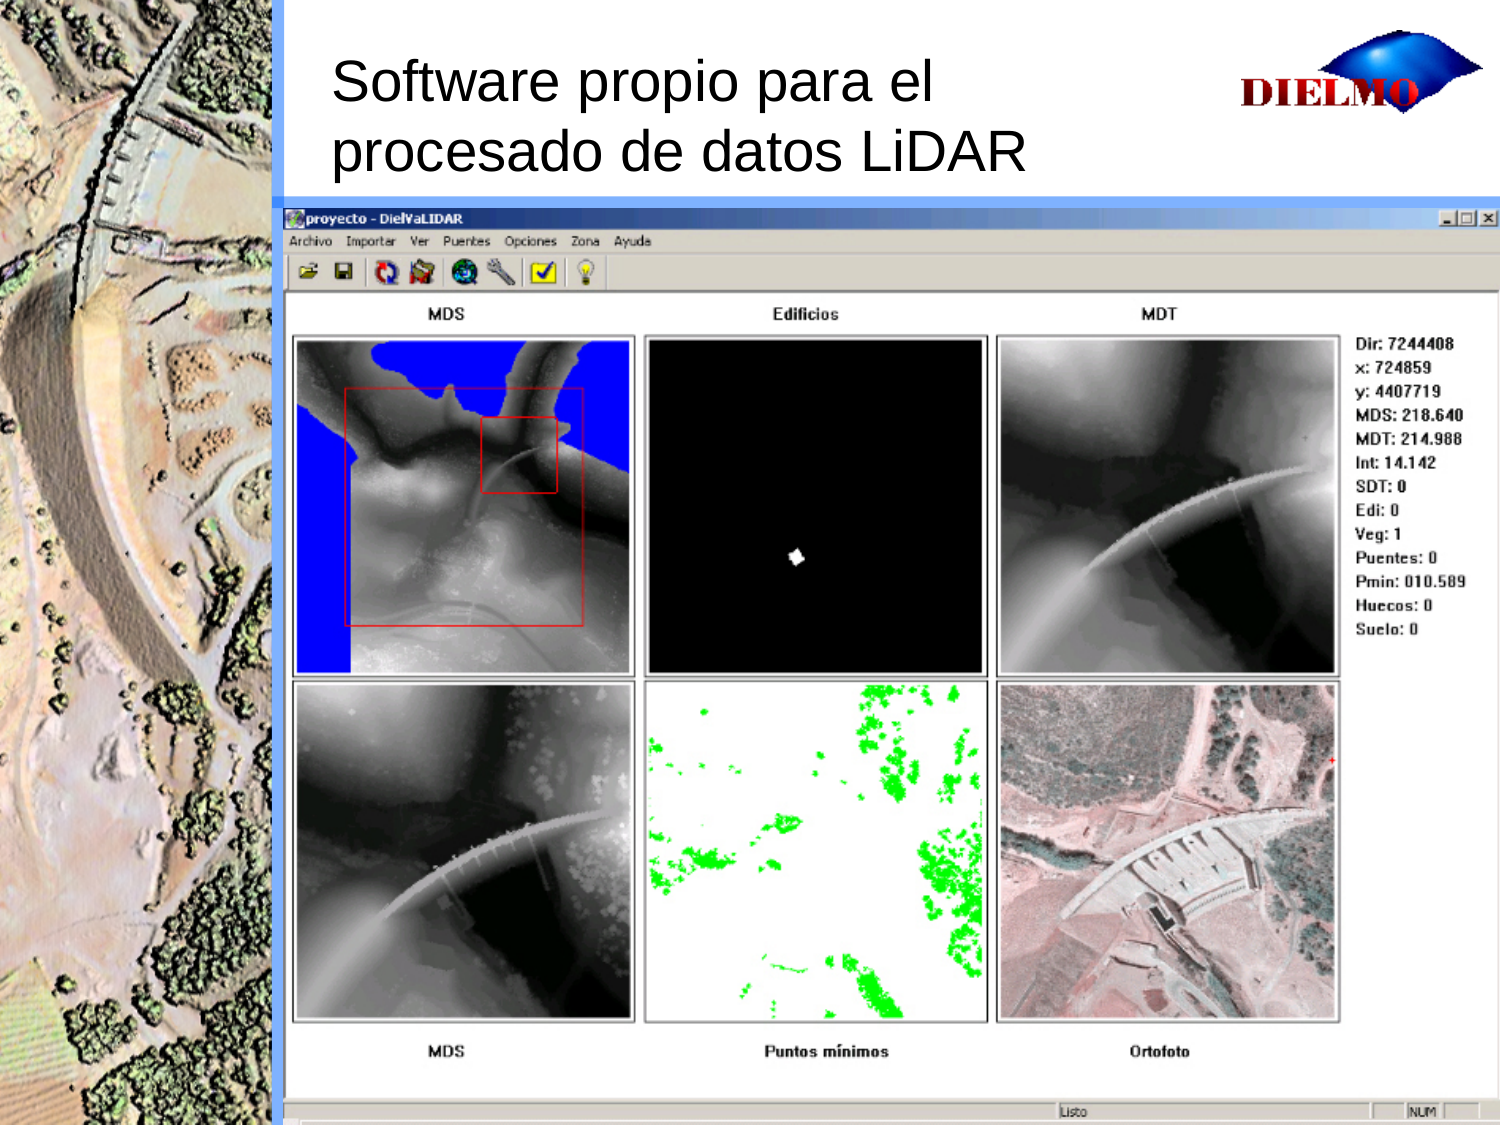

Software propio para el
procesado de datos LiDAR